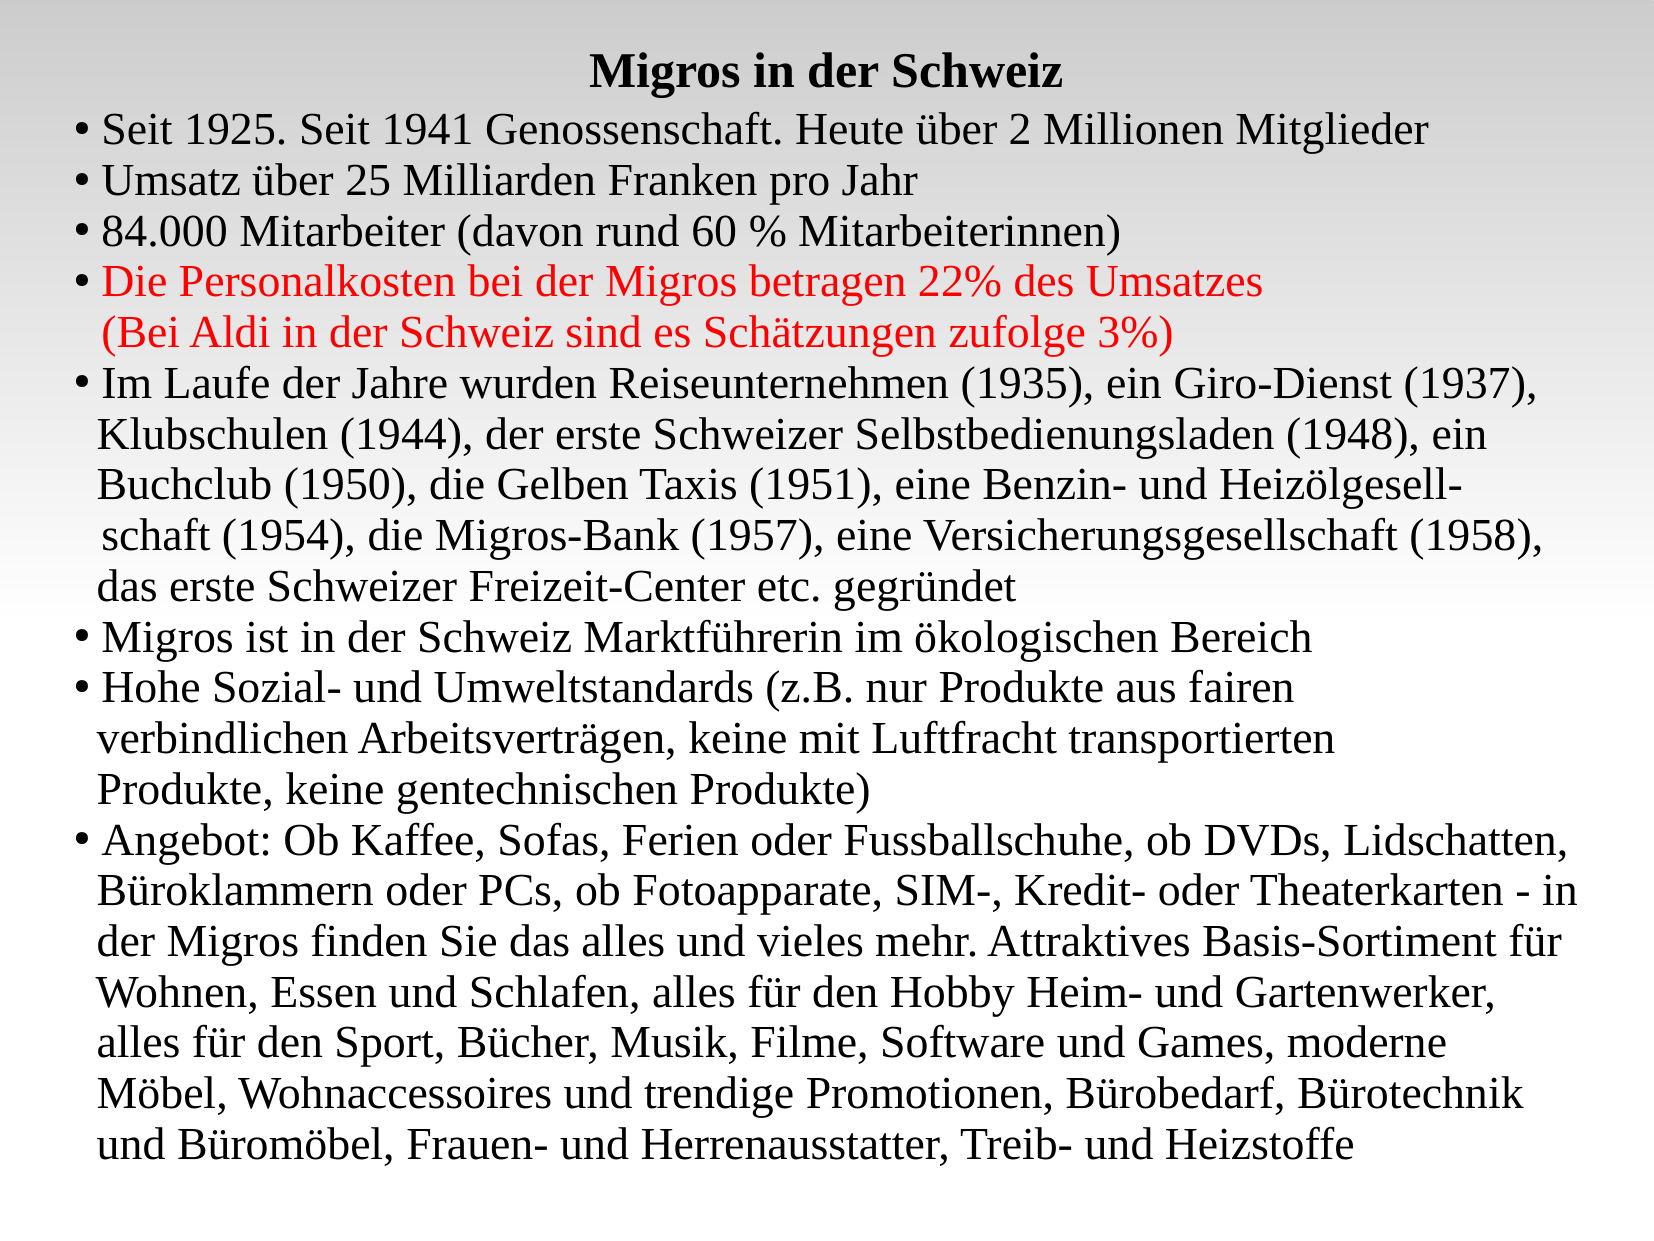

Migros in der Schweiz
 Seit 1925. Seit 1941 Genossenschaft. Heute über 2 Millionen Mitglieder
 Umsatz über 25 Milliarden Franken pro Jahr
 84.000 Mitarbeiter (davon rund 60 % Mitarbeiterinnen)
 Die Personalkosten bei der Migros betragen 22% des Umsatzes
 (Bei Aldi in der Schweiz sind es Schätzungen zufolge 3%)
 Im Laufe der Jahre wurden Reiseunternehmen (1935), ein Giro-Dienst (1937), Klubschulen (1944), der erste Schweizer Selbstbedienungsladen (1948), ein Buchclub (1950), die Gelben Taxis (1951), eine Benzin- und Heizölgesell-
 schaft (1954), die Migros-Bank (1957), eine Versicherungsgesellschaft (1958), das erste Schweizer Freizeit-Center etc. gegründet
 Migros ist in der Schweiz Marktführerin im ökologischen Bereich
 Hohe Sozial- und Umweltstandards (z.B. nur Produkte aus fairen verbindlichen Arbeitsverträgen, keine mit Luftfracht transportierten Produkte, keine gentechnischen Produkte)
 Angebot: Ob Kaffee, Sofas, Ferien oder Fussballschuhe, ob DVDs, Lidschatten, Büroklammern oder PCs, ob Fotoapparate, SIM-, Kredit- oder Theaterkarten - in der Migros finden Sie das alles und vieles mehr. Attraktives Basis-Sortiment für Wohnen, Essen und Schlafen, alles für den Hobby Heim- und Gartenwerker, alles für den Sport, Bücher, Musik, Filme, Software und Games, moderne Möbel, Wohnaccessoires und trendige Promotionen, Bürobedarf, Bürotechnik und Büromöbel, Frauen- und Herrenausstatter, Treib- und Heizstoffe